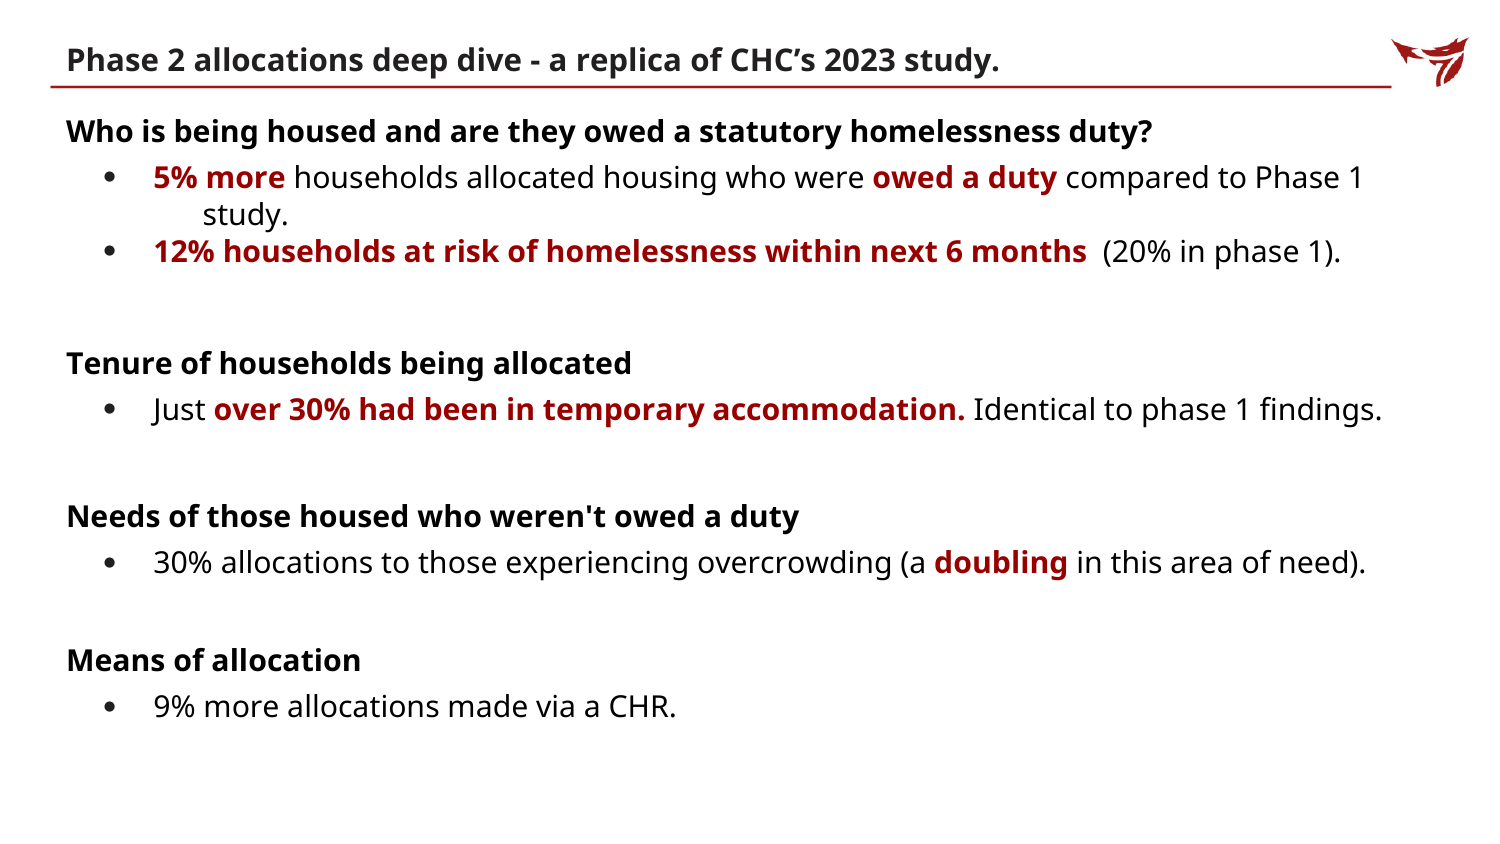

Phase 2 allocations deep dive - a replica of CHC’s 2023 study.
# Who is being housed and are they owed a statutory homelessness duty?
5% more households allocated housing who were owed a duty compared to Phase 1 study.
12% households at risk of homelessness within next 6 months (20% in phase 1).
Tenure of households being allocated
Just over 30% had been in temporary accommodation. Identical to phase 1 findings.
Needs of those housed who weren't owed a duty
30% allocations to those experiencing overcrowding (a doubling in this area of need).
Means of allocation
9% more allocations made via a CHR.